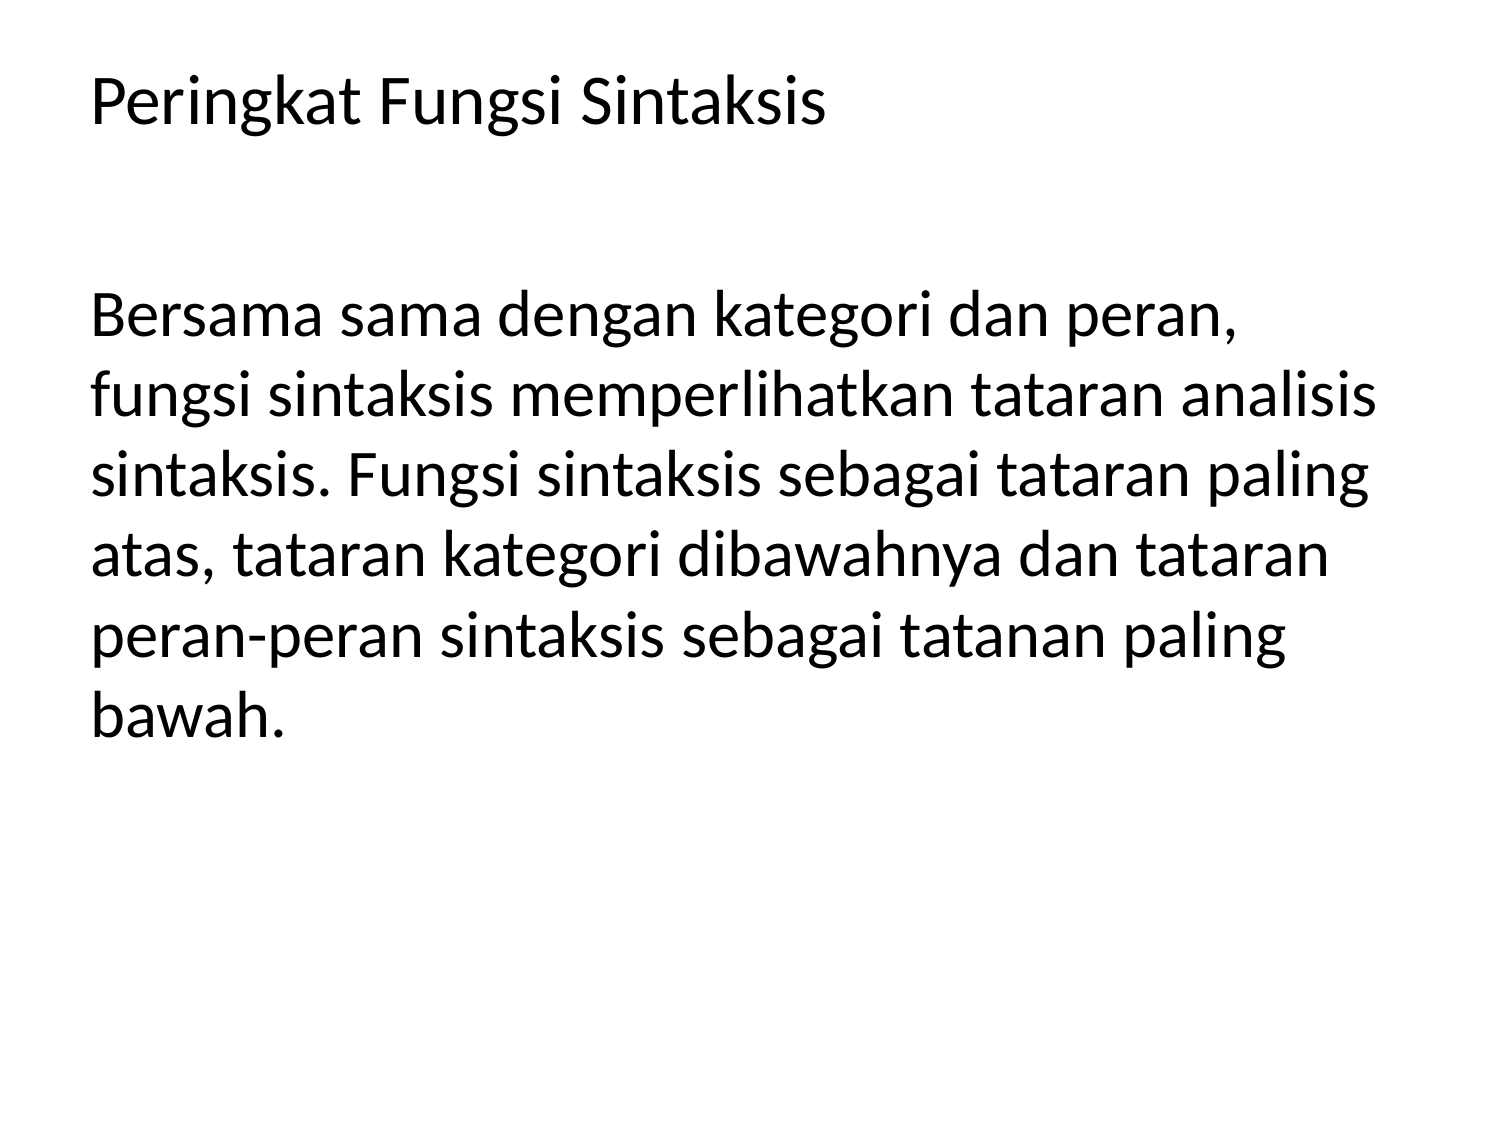

# Peringkat Fungsi Sintaksis
Bersama sama dengan kategori dan peran, fungsi sintaksis memperlihatkan tataran analisis sintaksis. Fungsi sintaksis sebagai tataran paling atas, tataran kategori dibawahnya dan tataran peran-peran sintaksis sebagai tatanan paling bawah.